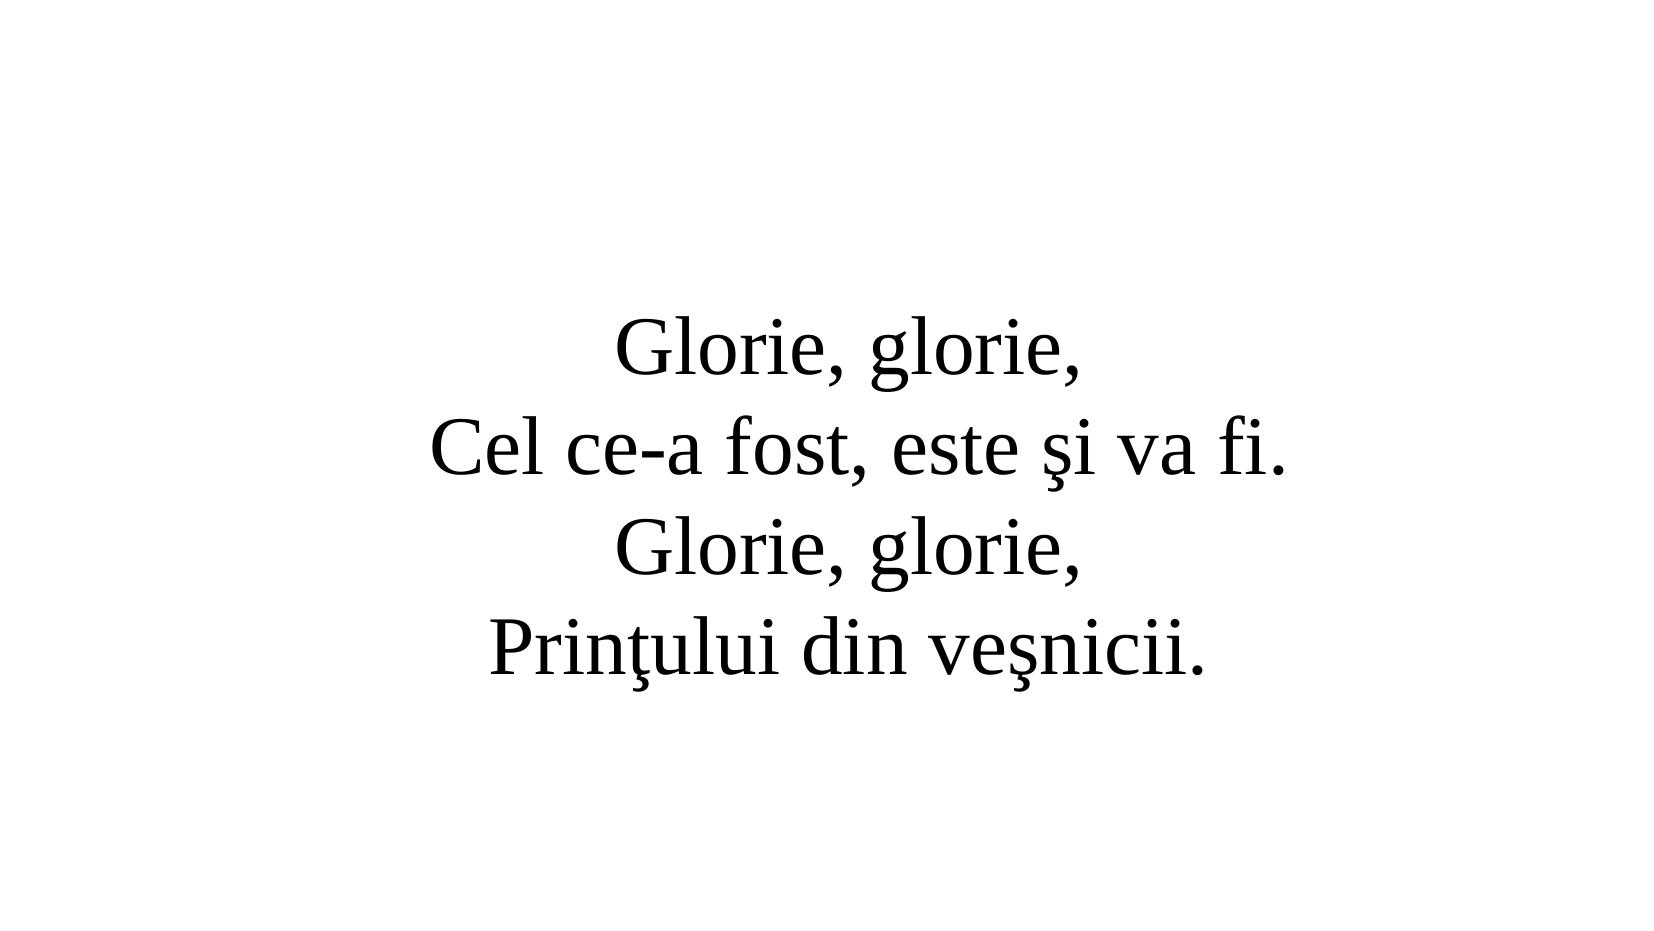

# Glorie, glorie,
 Cel ce-a fost, este şi va fi.
Glorie, glorie,
Prinţului din veşnicii.